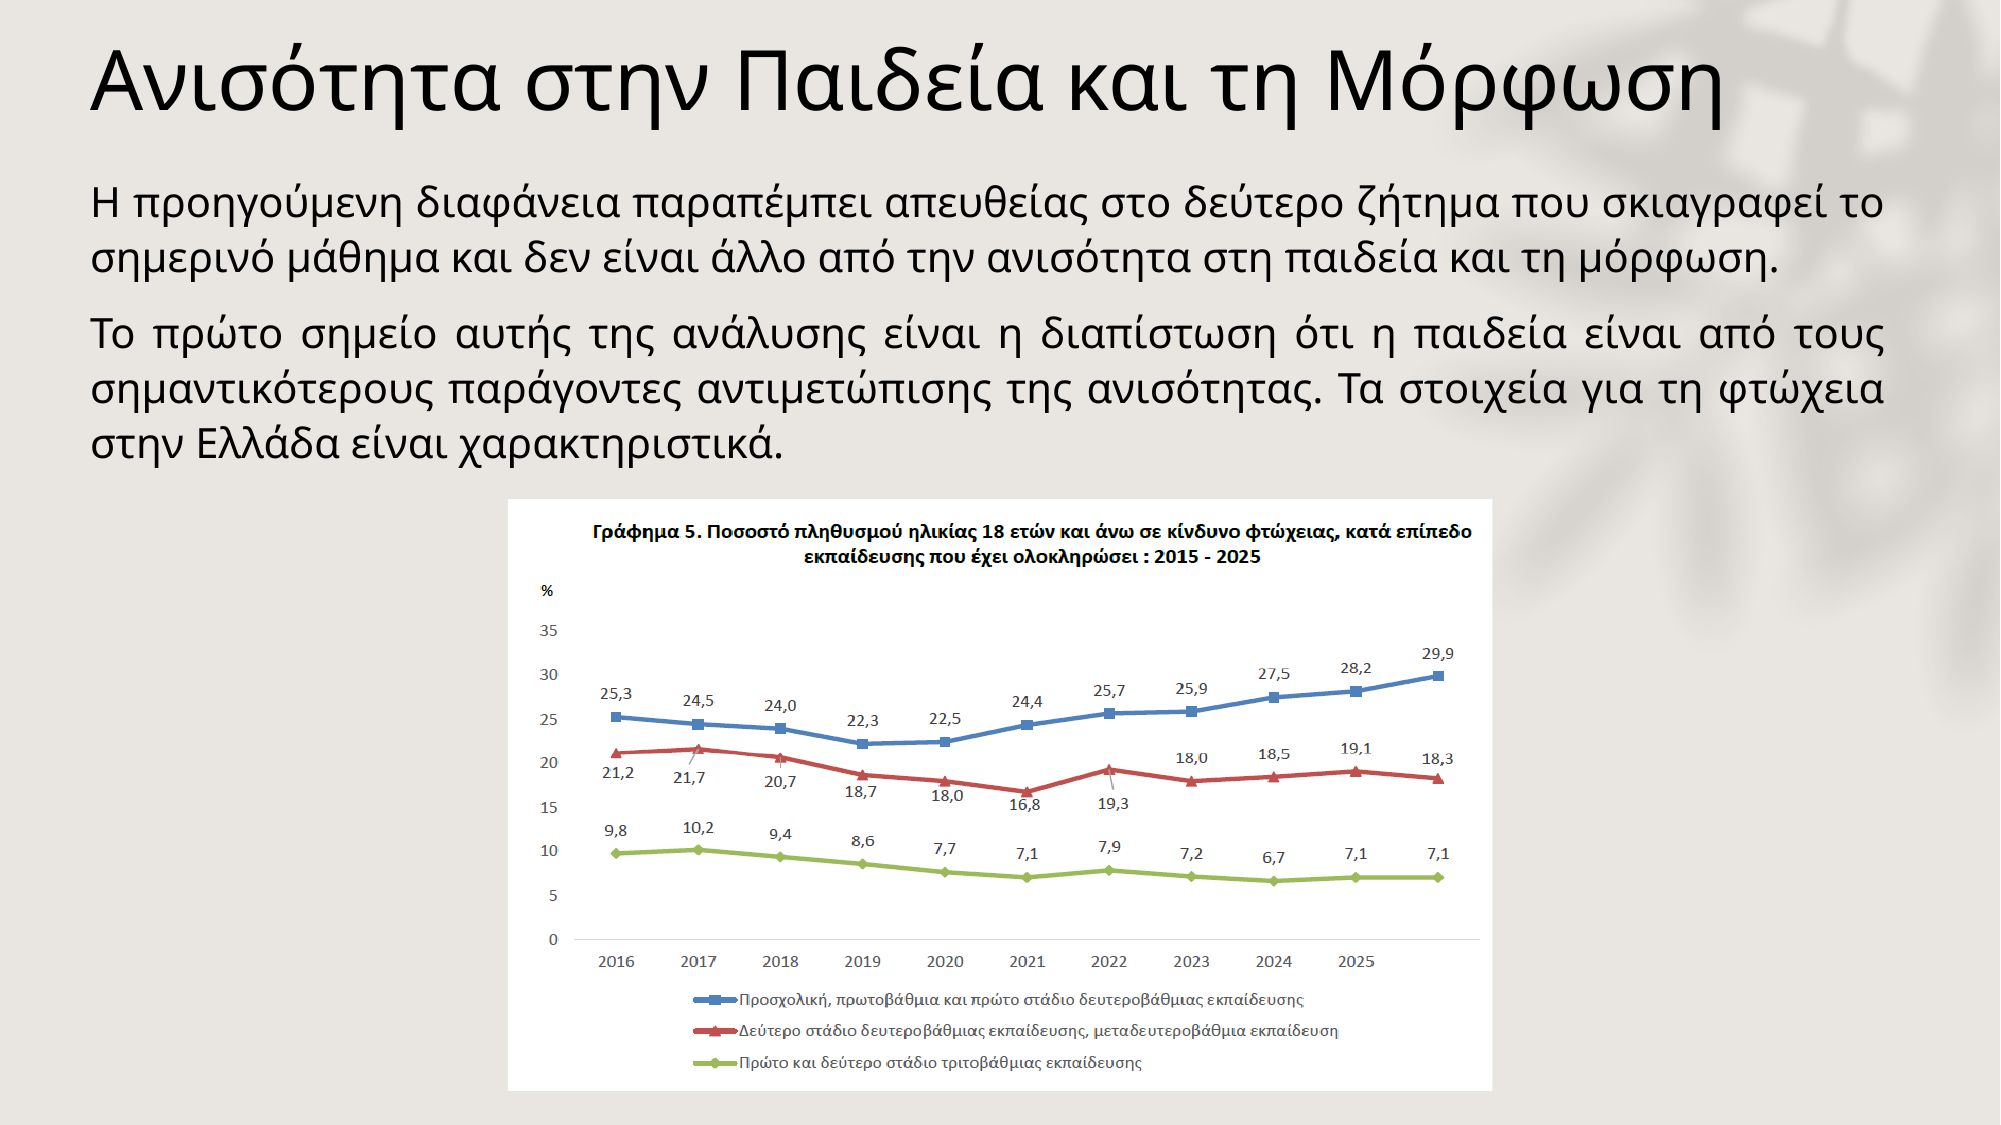

# Ανισότητα στην Παιδεία και τη Μόρφωση
Η προηγούμενη διαφάνεια παραπέμπει απευθείας στο δεύτερο ζήτημα που σκιαγραφεί το σημερινό μάθημα και δεν είναι άλλο από την ανισότητα στη παιδεία και τη μόρφωση.
Το πρώτο σημείο αυτής της ανάλυσης είναι η διαπίστωση ότι η παιδεία είναι από τους σημαντικότερους παράγοντες αντιμετώπισης της ανισότητας. Τα στοιχεία για τη φτώχεια στην Ελλάδα είναι χαρακτηριστικά.